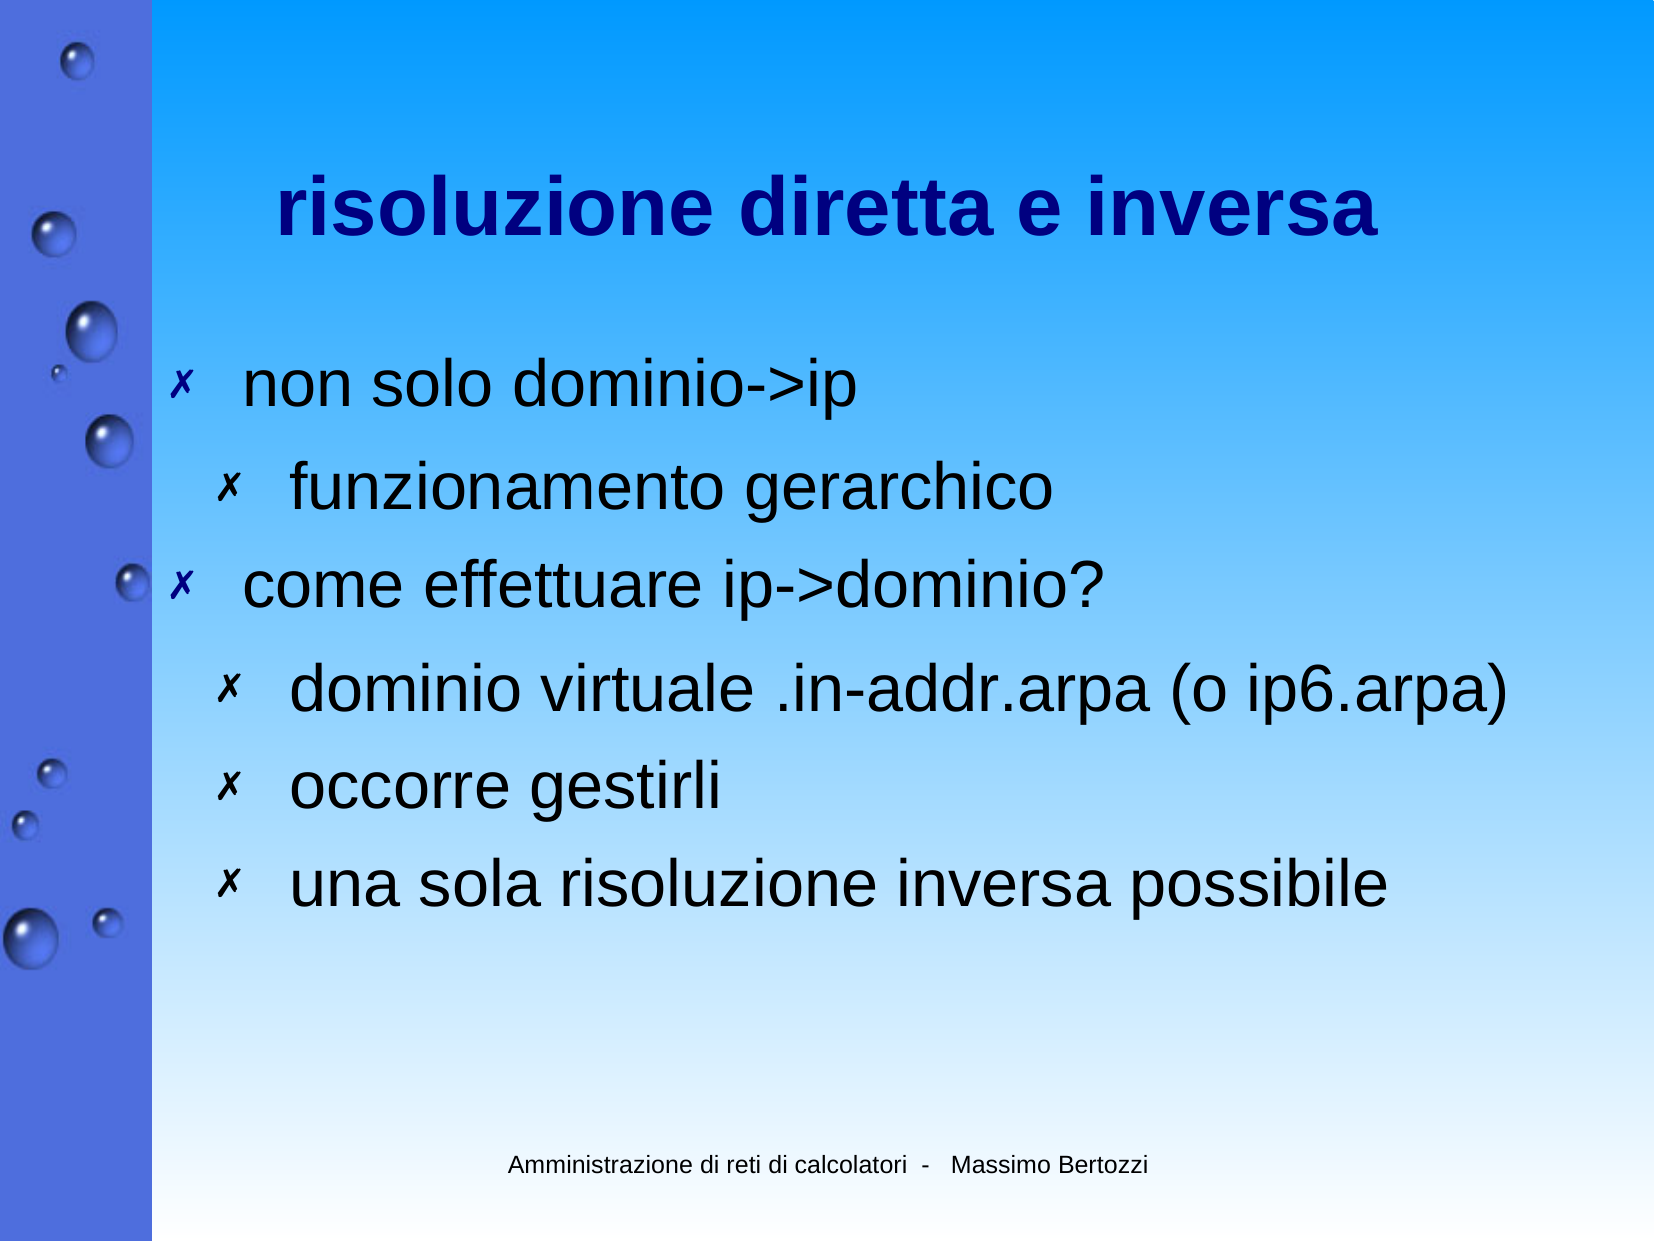

# risoluzione diretta e inversa
non solo dominio->ip
funzionamento gerarchico
come effettuare ip->dominio?
dominio virtuale .in-addr.arpa (o ip6.arpa)
occorre gestirli
una sola risoluzione inversa possibile